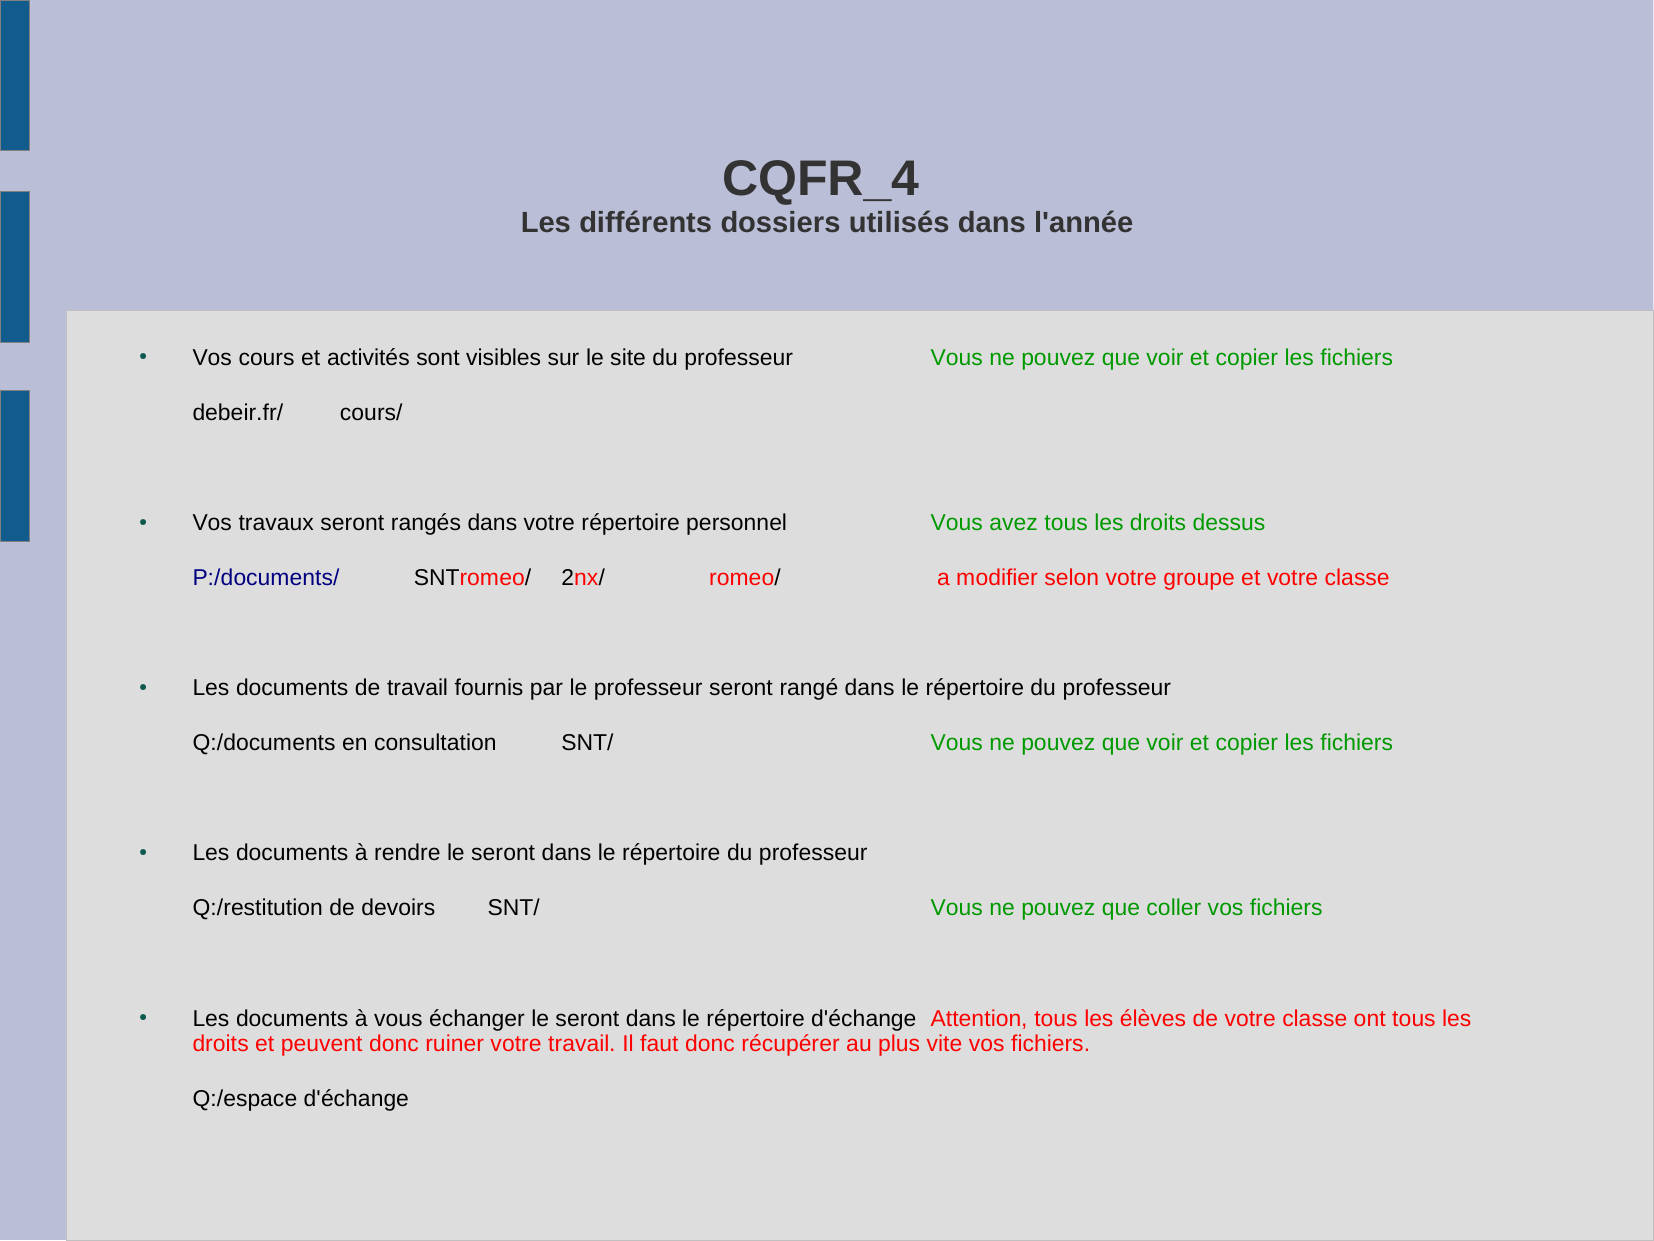

# CQFR_4  Les différents dossiers utilisés dans l'année
Vos cours et activités sont visibles sur le site du professeur		Vous ne pouvez que voir et copier les fichiers
debeir.fr/	cours/
Vos travaux seront rangés dans votre répertoire personnel		Vous avez tous les droits dessus
P:/documents/		SNTromeo/	2nx/		romeo/			 a modifier selon votre groupe et votre classe
Les documents de travail fournis par le professeur seront rangé dans le répertoire du professeur
Q:/documents en consultation	SNT/					Vous ne pouvez que voir et copier les fichiers
Les documents à rendre le seront dans le répertoire du professeur
Q:/restitution de devoirs	SNT/						Vous ne pouvez que coller vos fichiers
Les documents à vous échanger le seront dans le répertoire d'échange	Attention, tous les élèves de votre classe ont tous les droits et peuvent donc ruiner votre travail. Il faut donc récupérer au plus vite vos fichiers.
Q:/espace d'échange